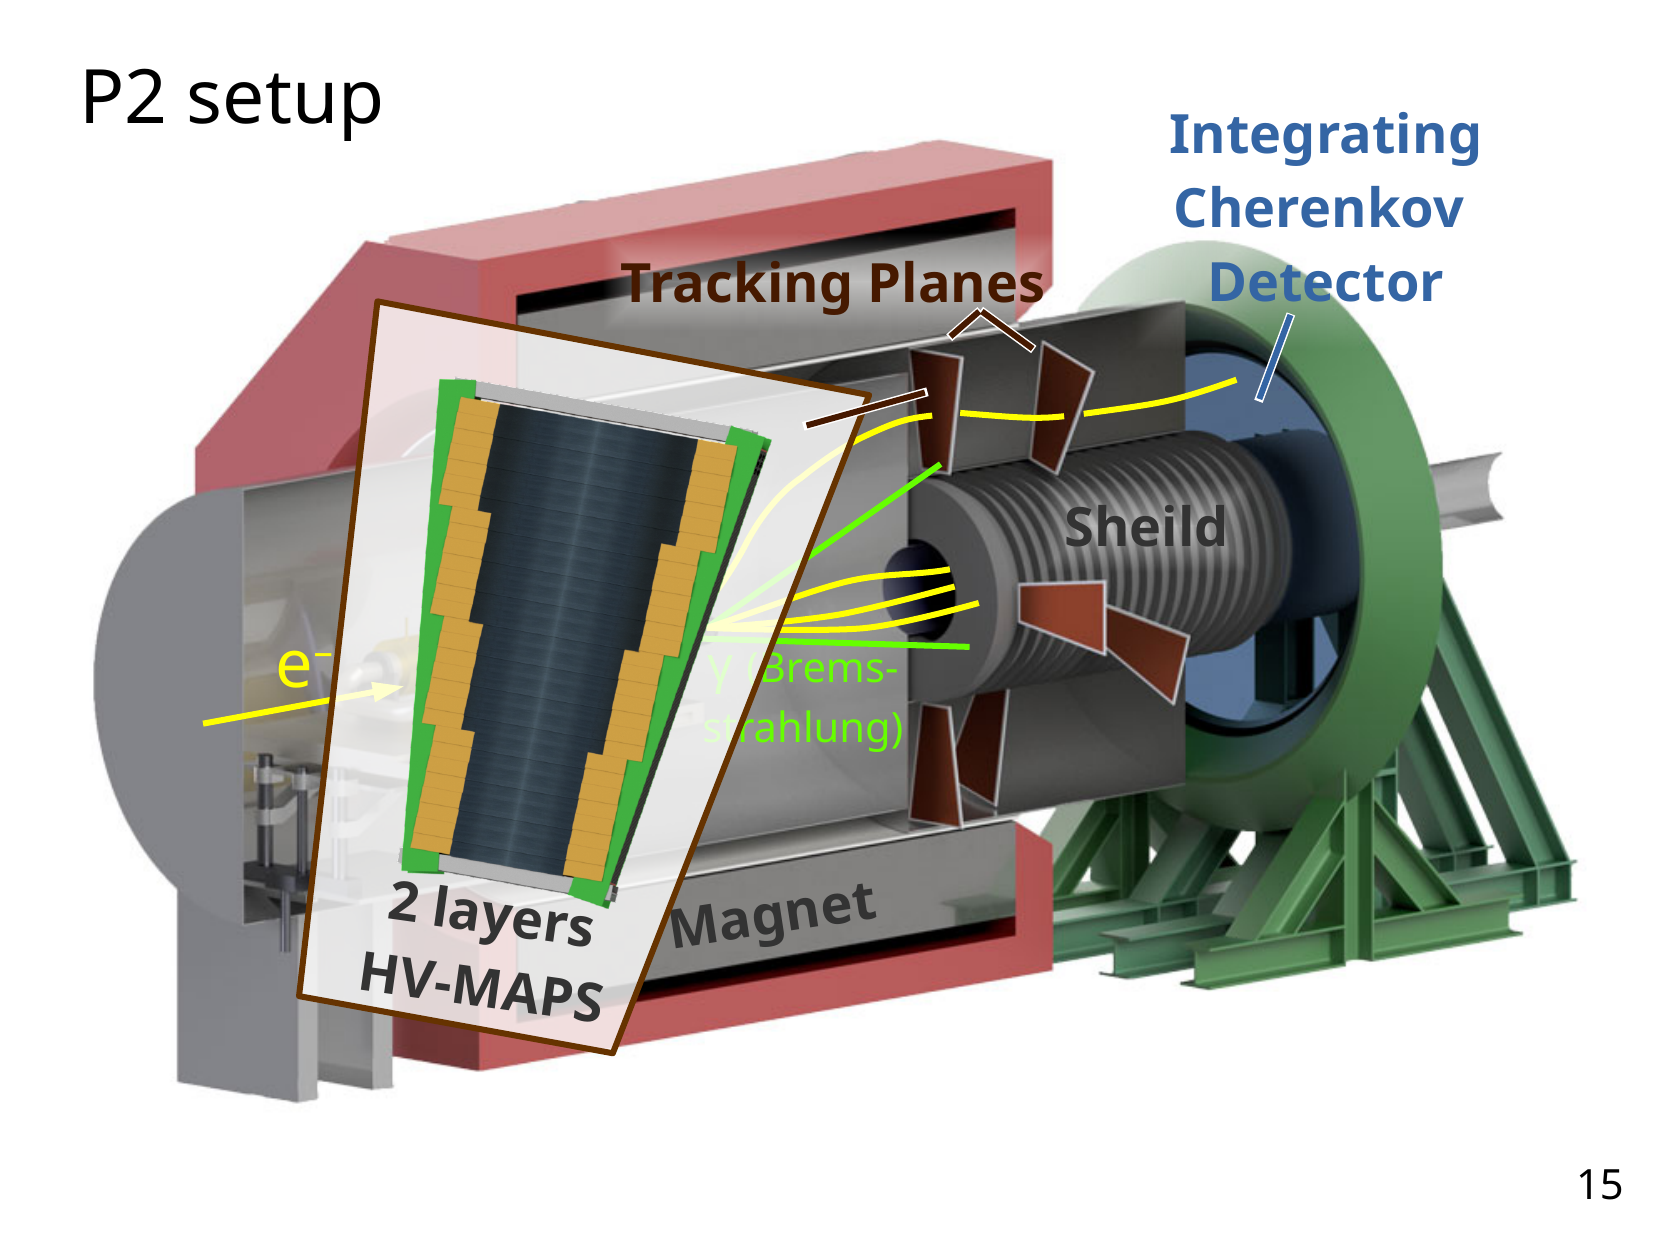

P2 setup
Integrating
Cherenkov
Detector
Tracking Planes
Sheild
Target
e–
γ (Brems-
strahlung)
Magnet
2 layers
HV-MAPS
15